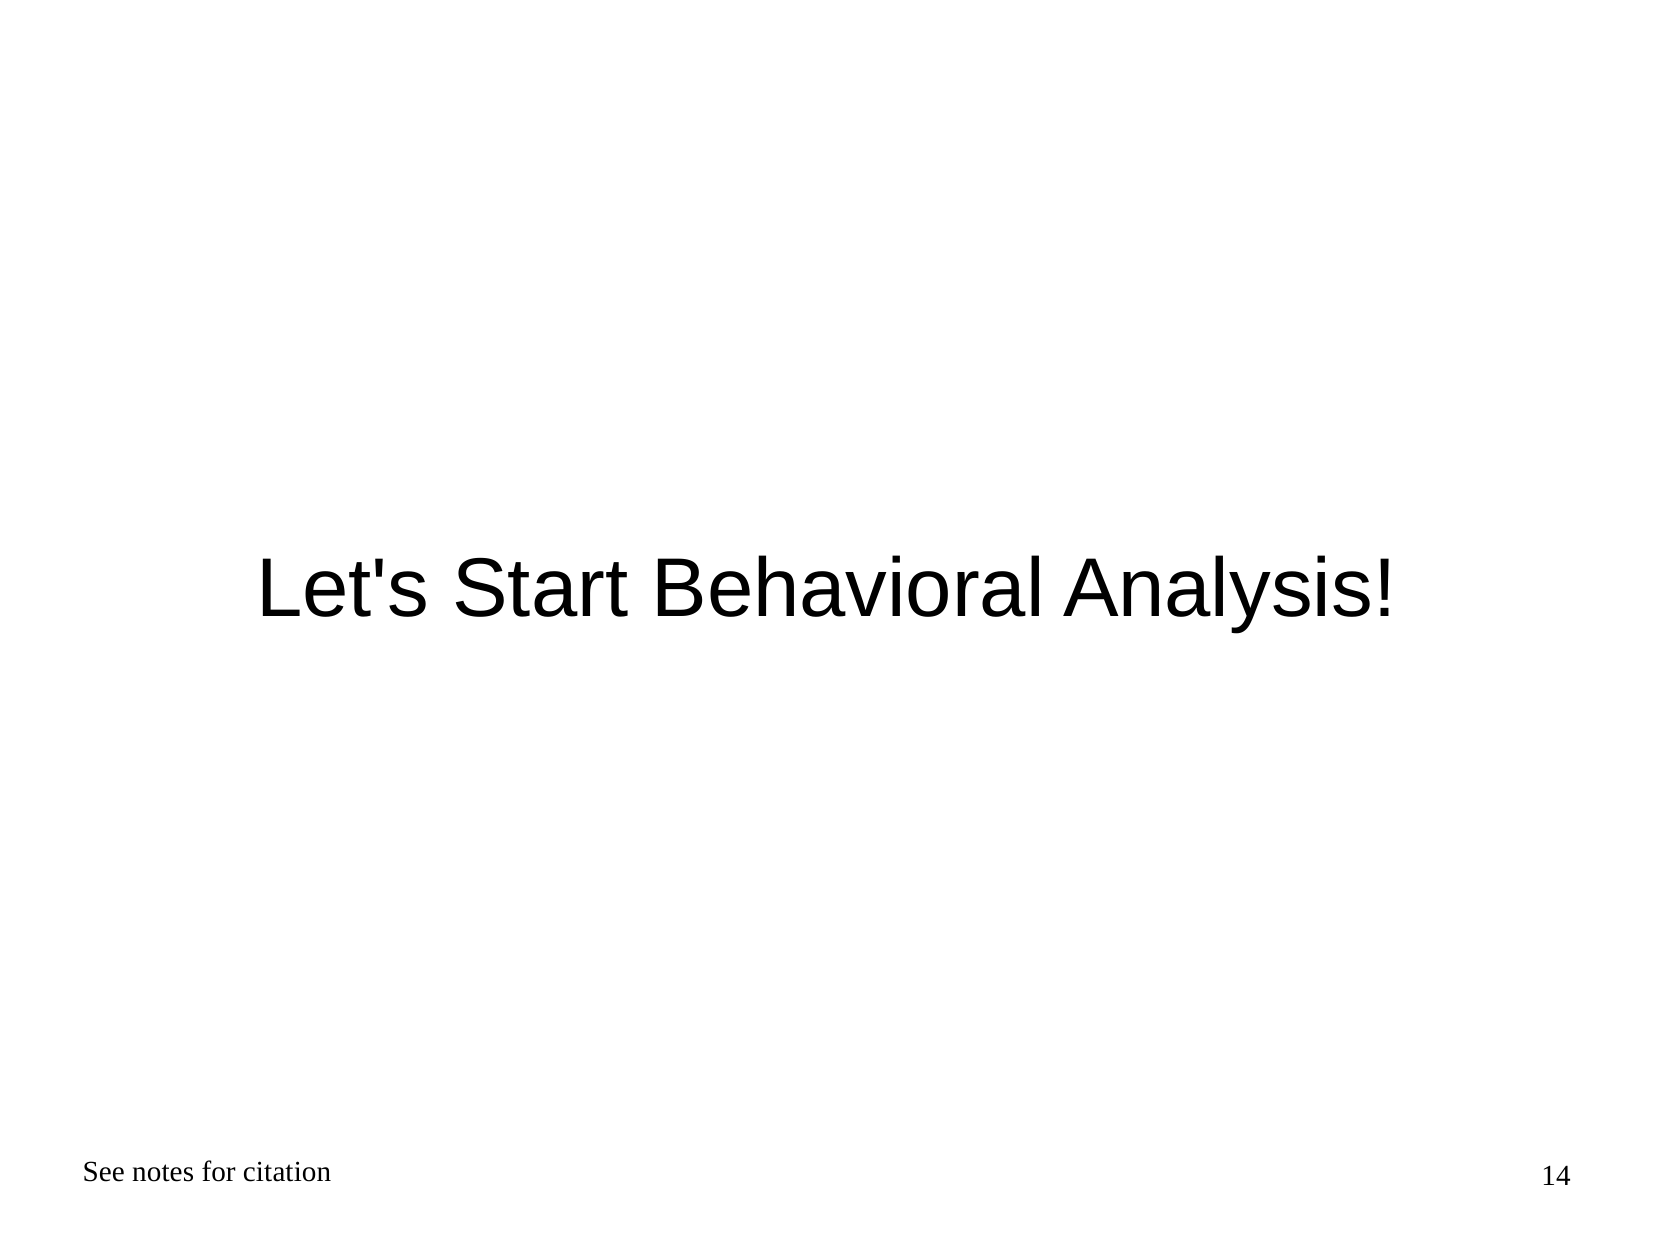

# Let's Start Behavioral Analysis!
See notes for citation
14